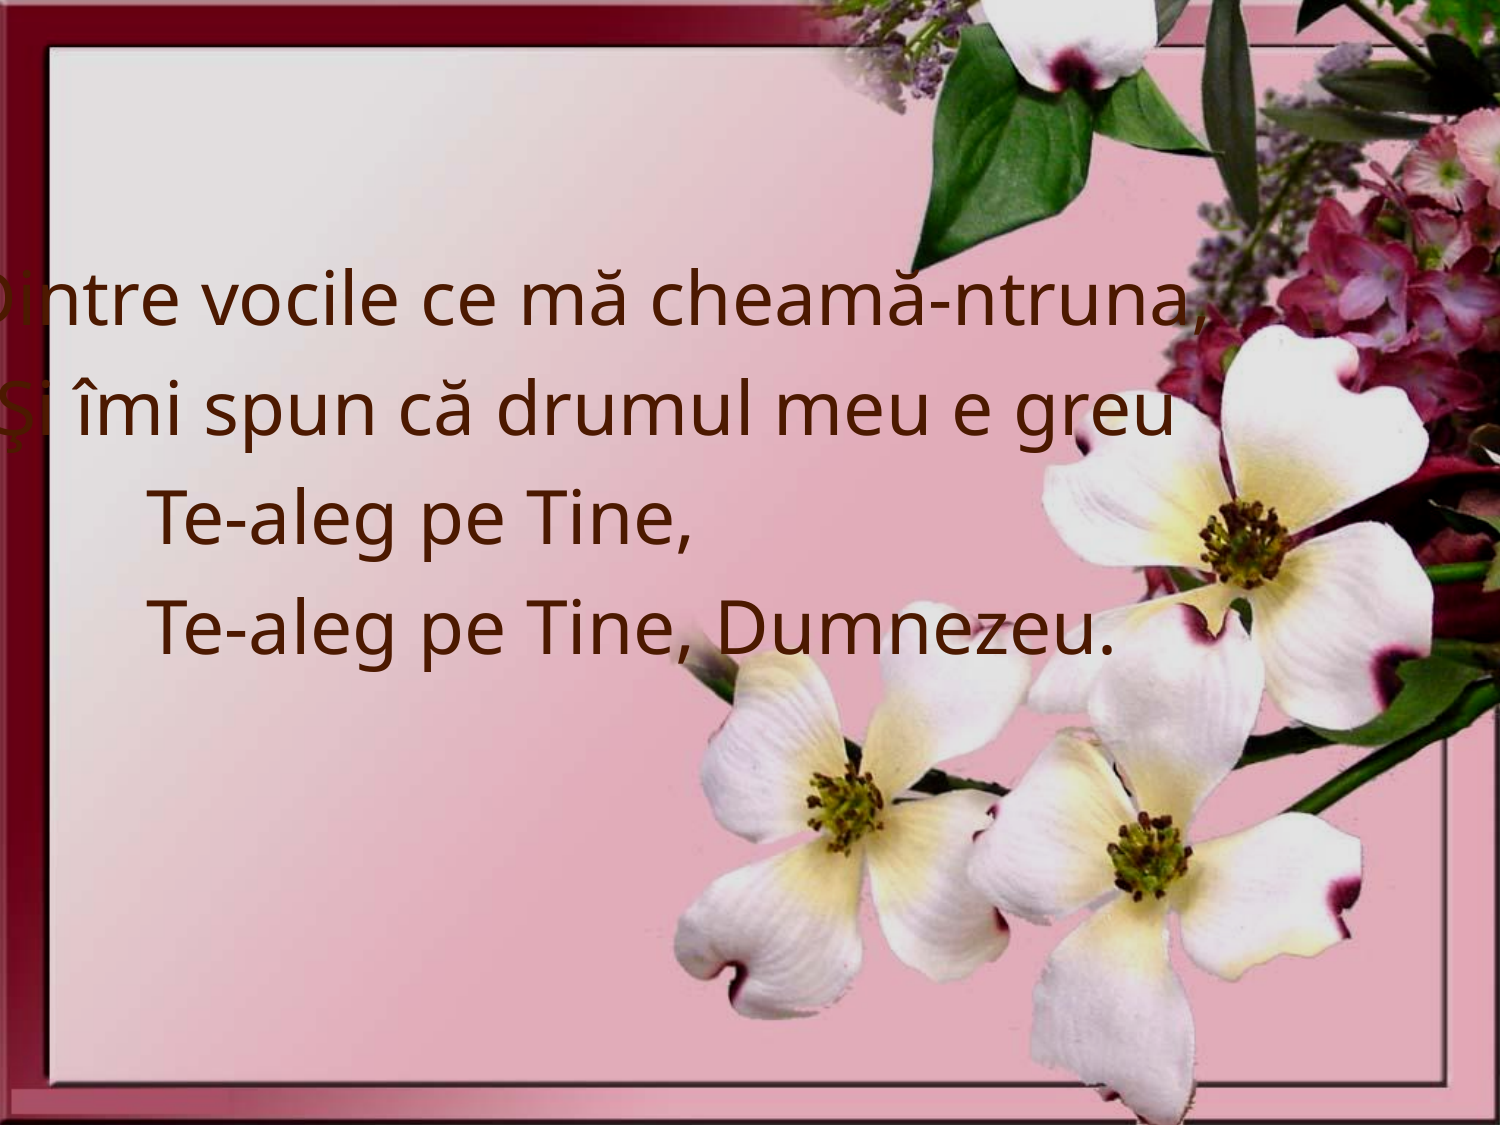

#
Dintre vocile ce mă cheamă-ntruna,
Şi îmi spun că drumul meu e greu
		Te-aleg pe Tine,
		Te-aleg pe Tine, Dumnezeu.